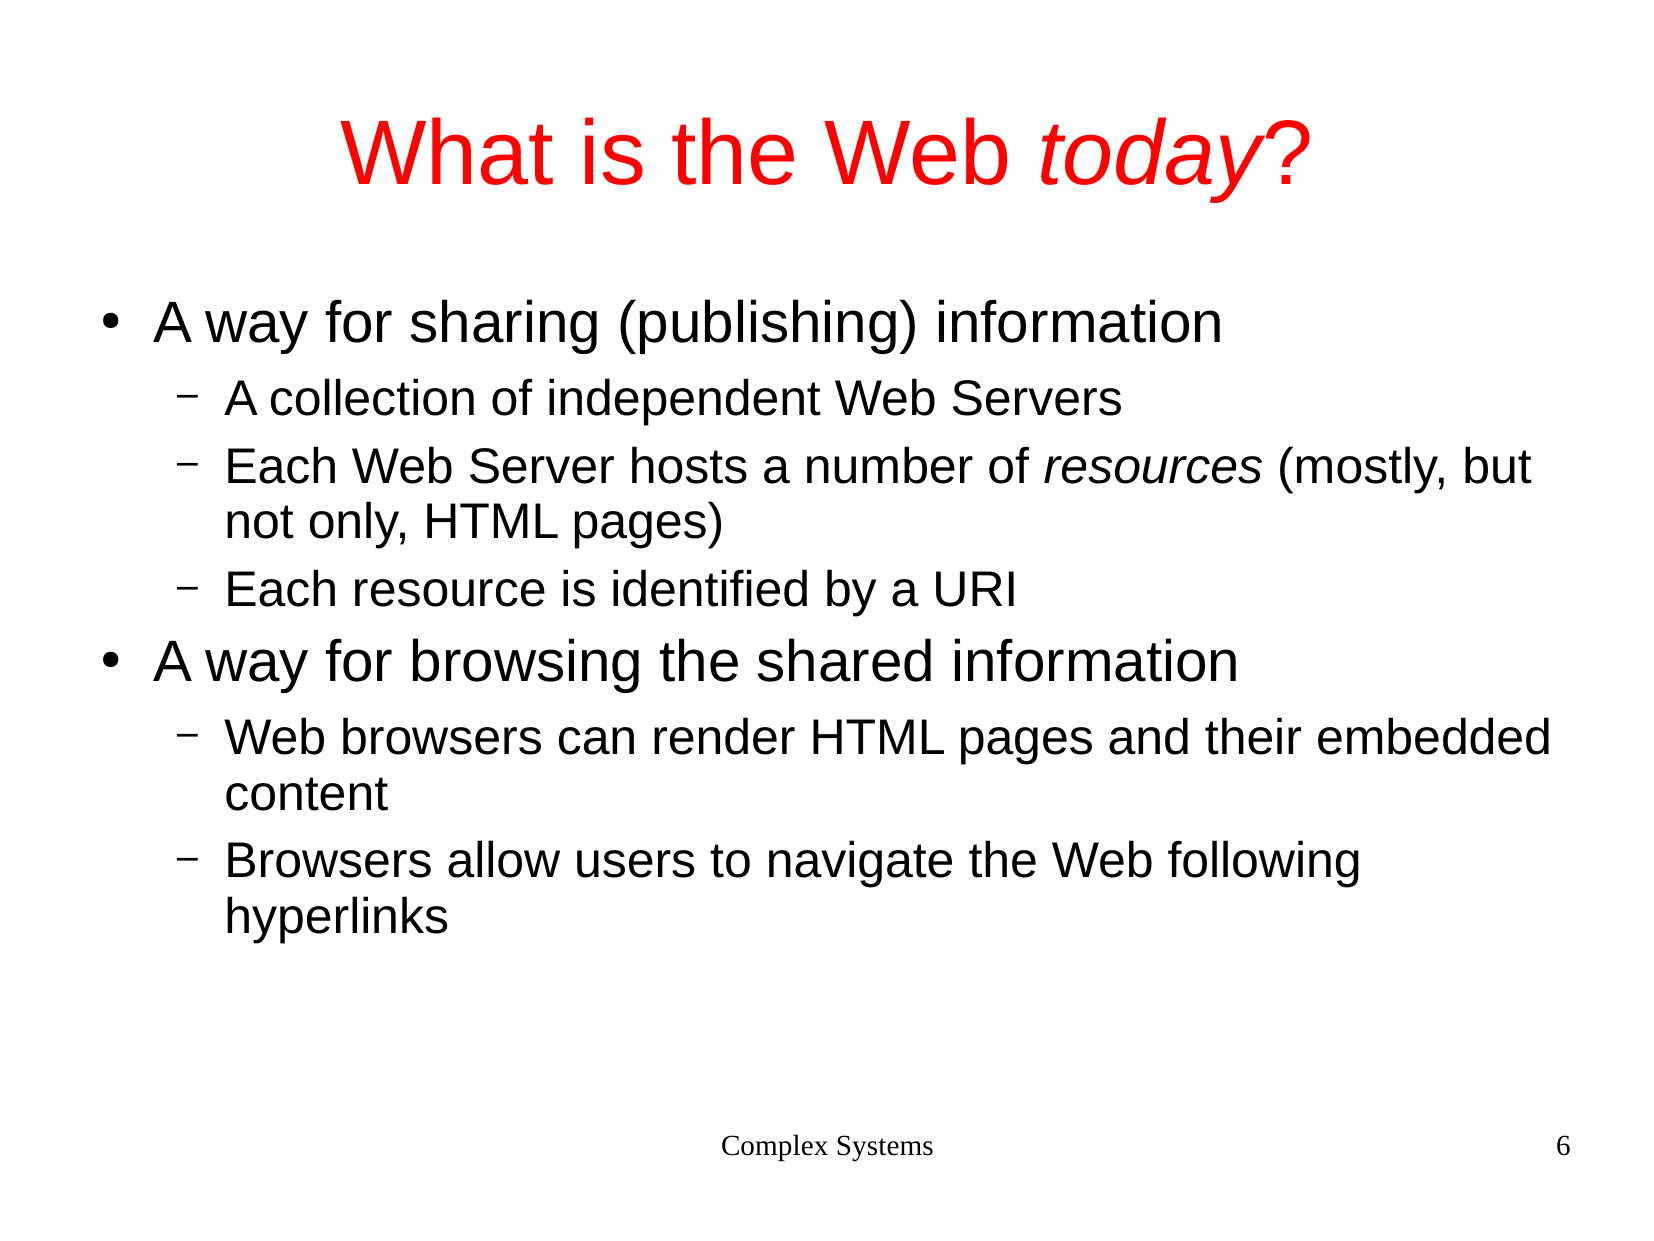

# What is the Web today?
A way for sharing (publishing) information
A collection of independent Web Servers
Each Web Server hosts a number of resources (mostly, but not only, HTML pages)
Each resource is identified by a URI
A way for browsing the shared information
Web browsers can render HTML pages and their embedded content
Browsers allow users to navigate the Web following hyperlinks
Complex Systems
6